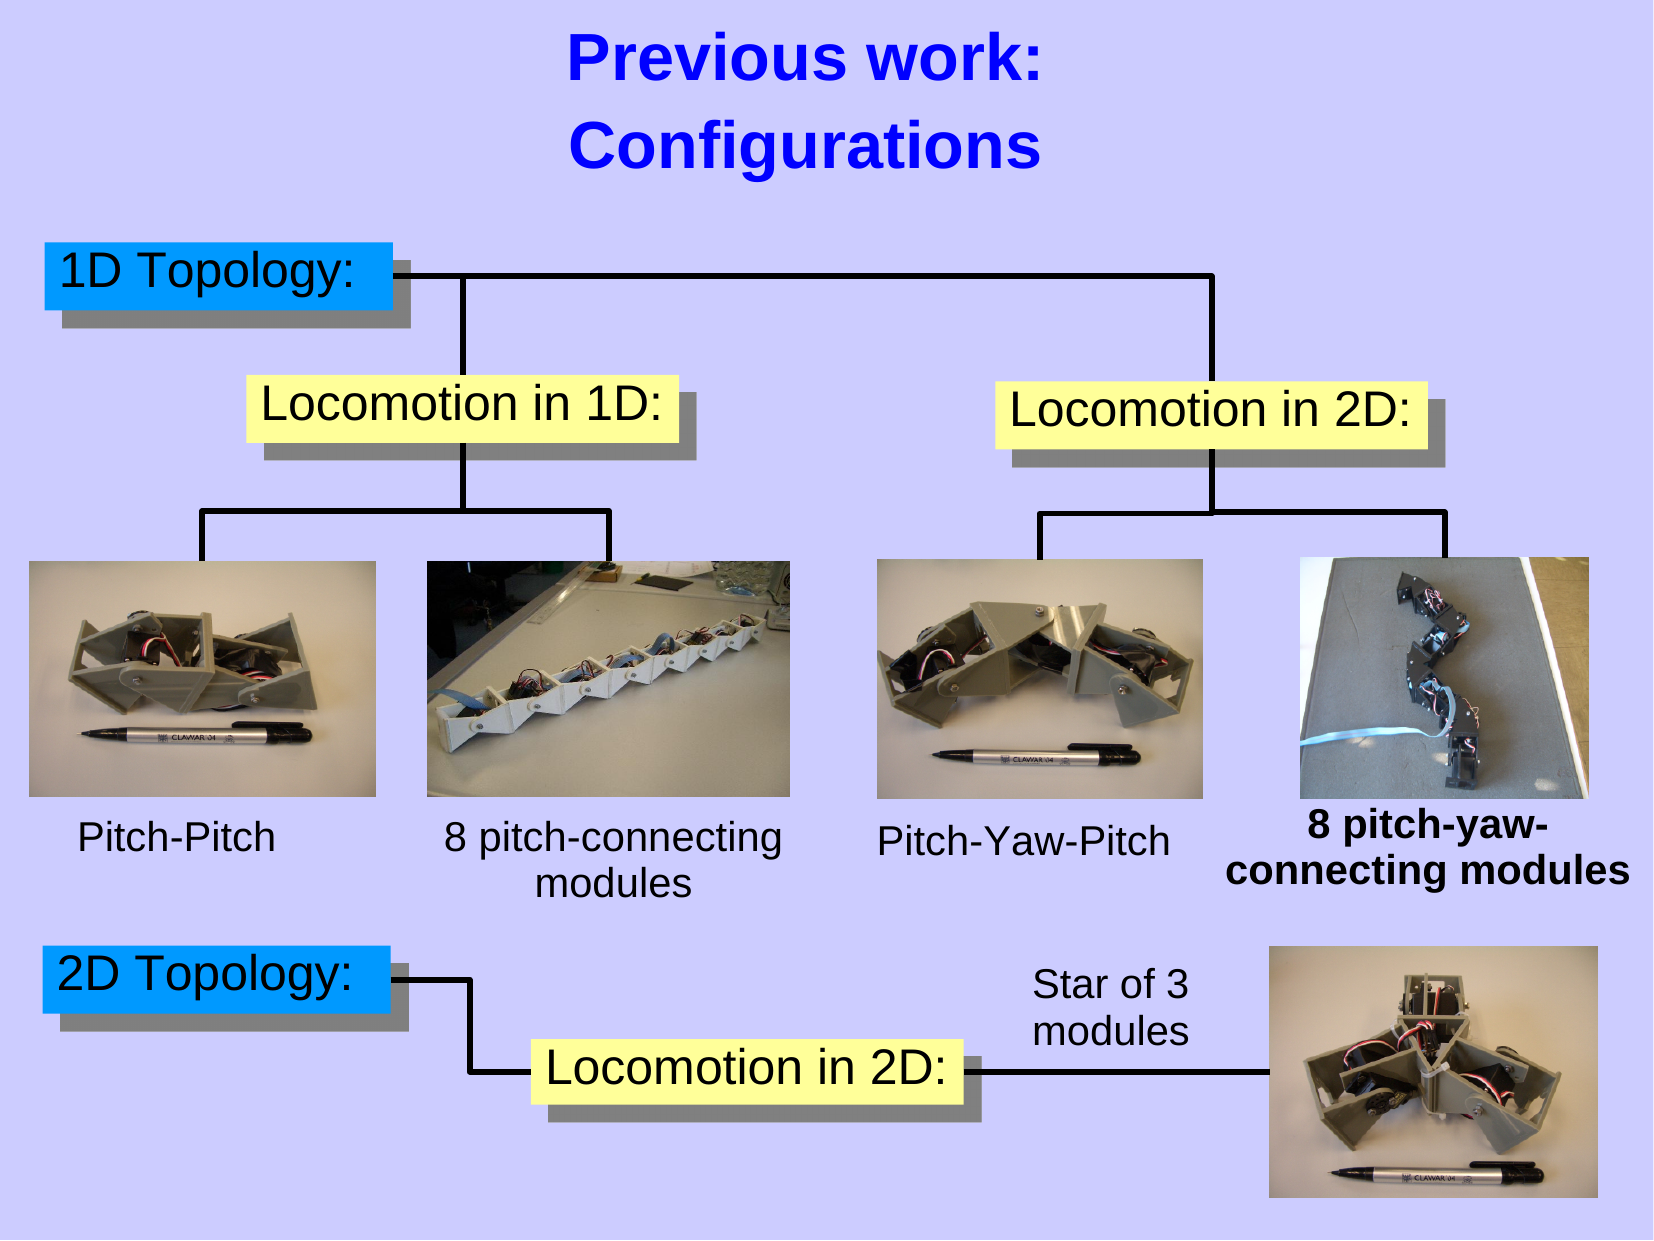

# Previous work: Configurations
 1D Topology:
 Locomotion in 1D:
 Locomotion in 2D:
8 pitch-yaw-connecting modules
Pitch-Pitch
8 pitch-connecting modules
Pitch-Yaw-Pitch
 2D Topology:
Star of 3 modules
 Locomotion in 2D: